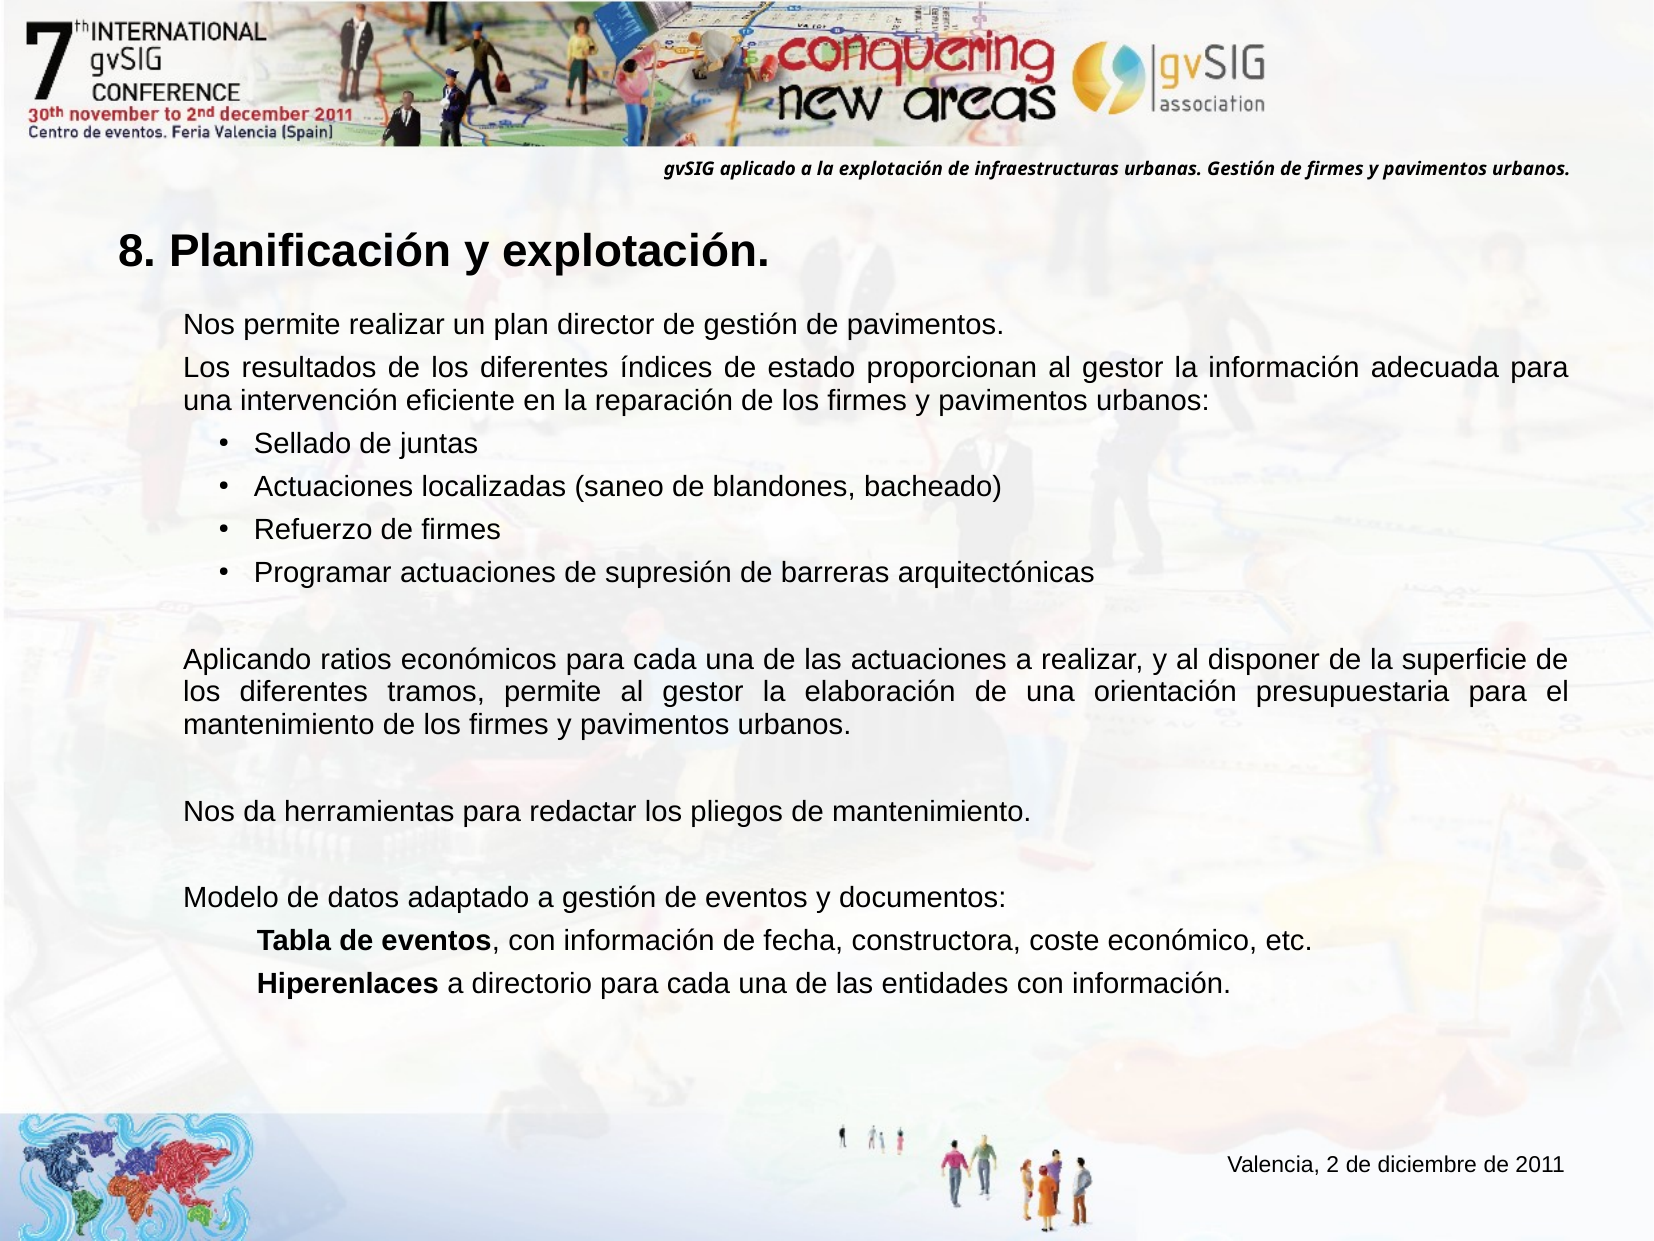

# gvSIG aplicado a la explotación de infraestructuras urbanas. Gestión de firmes y pavimentos urbanos.
8. Planificación y explotación.
Nos permite realizar un plan director de gestión de pavimentos.
Los resultados de los diferentes índices de estado proporcionan al gestor la información adecuada para una intervención eficiente en la reparación de los firmes y pavimentos urbanos:
Sellado de juntas
Actuaciones localizadas (saneo de blandones, bacheado)
Refuerzo de firmes
Programar actuaciones de supresión de barreras arquitectónicas
Aplicando ratios económicos para cada una de las actuaciones a realizar, y al disponer de la superficie de los diferentes tramos, permite al gestor la elaboración de una orientación presupuestaria para el mantenimiento de los firmes y pavimentos urbanos.
Nos da herramientas para redactar los pliegos de mantenimiento.
Modelo de datos adaptado a gestión de eventos y documentos:
	Tabla de eventos, con información de fecha, constructora, coste económico, etc.
	Hiperenlaces a directorio para cada una de las entidades con información.